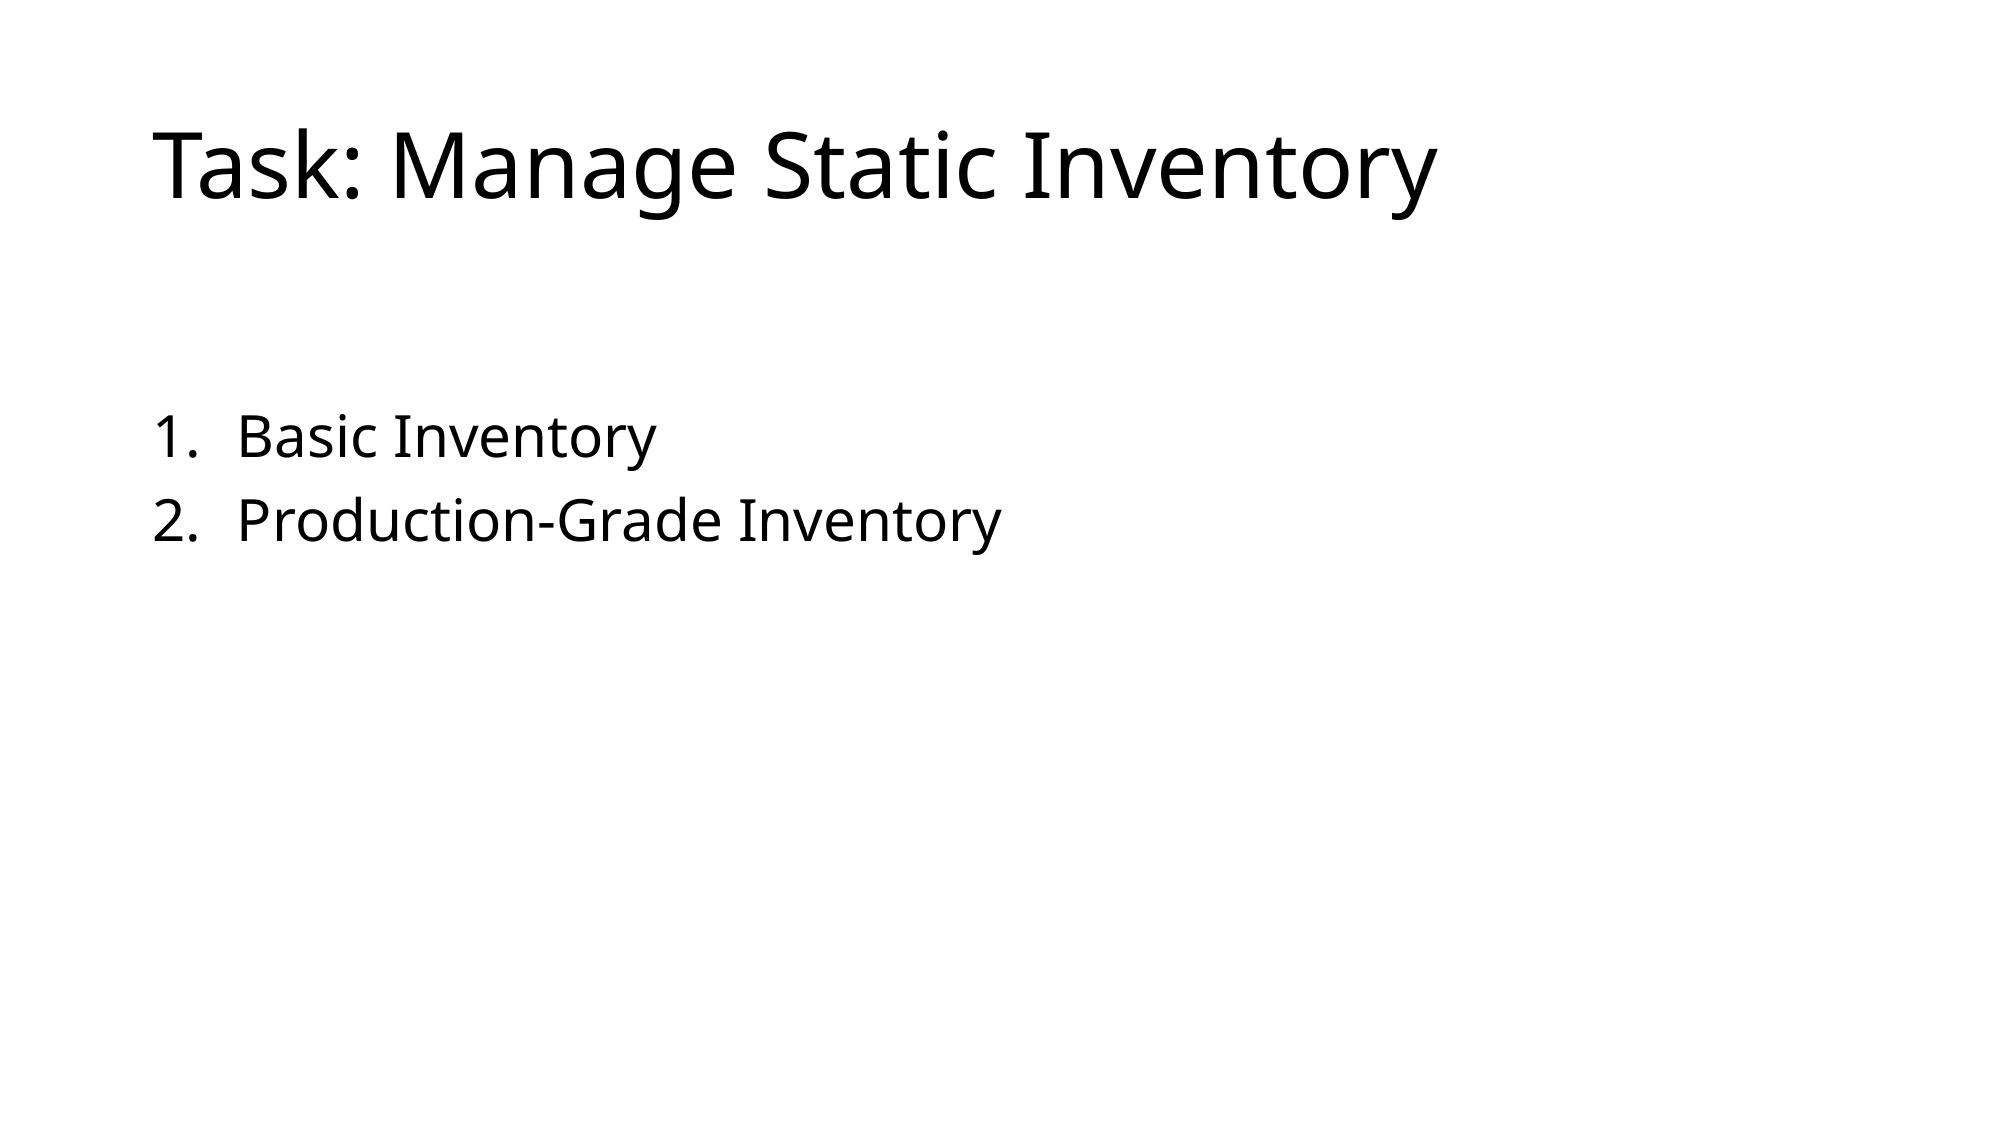

# Task: Manage Static Inventory
Basic Inventory
Production-Grade Inventory